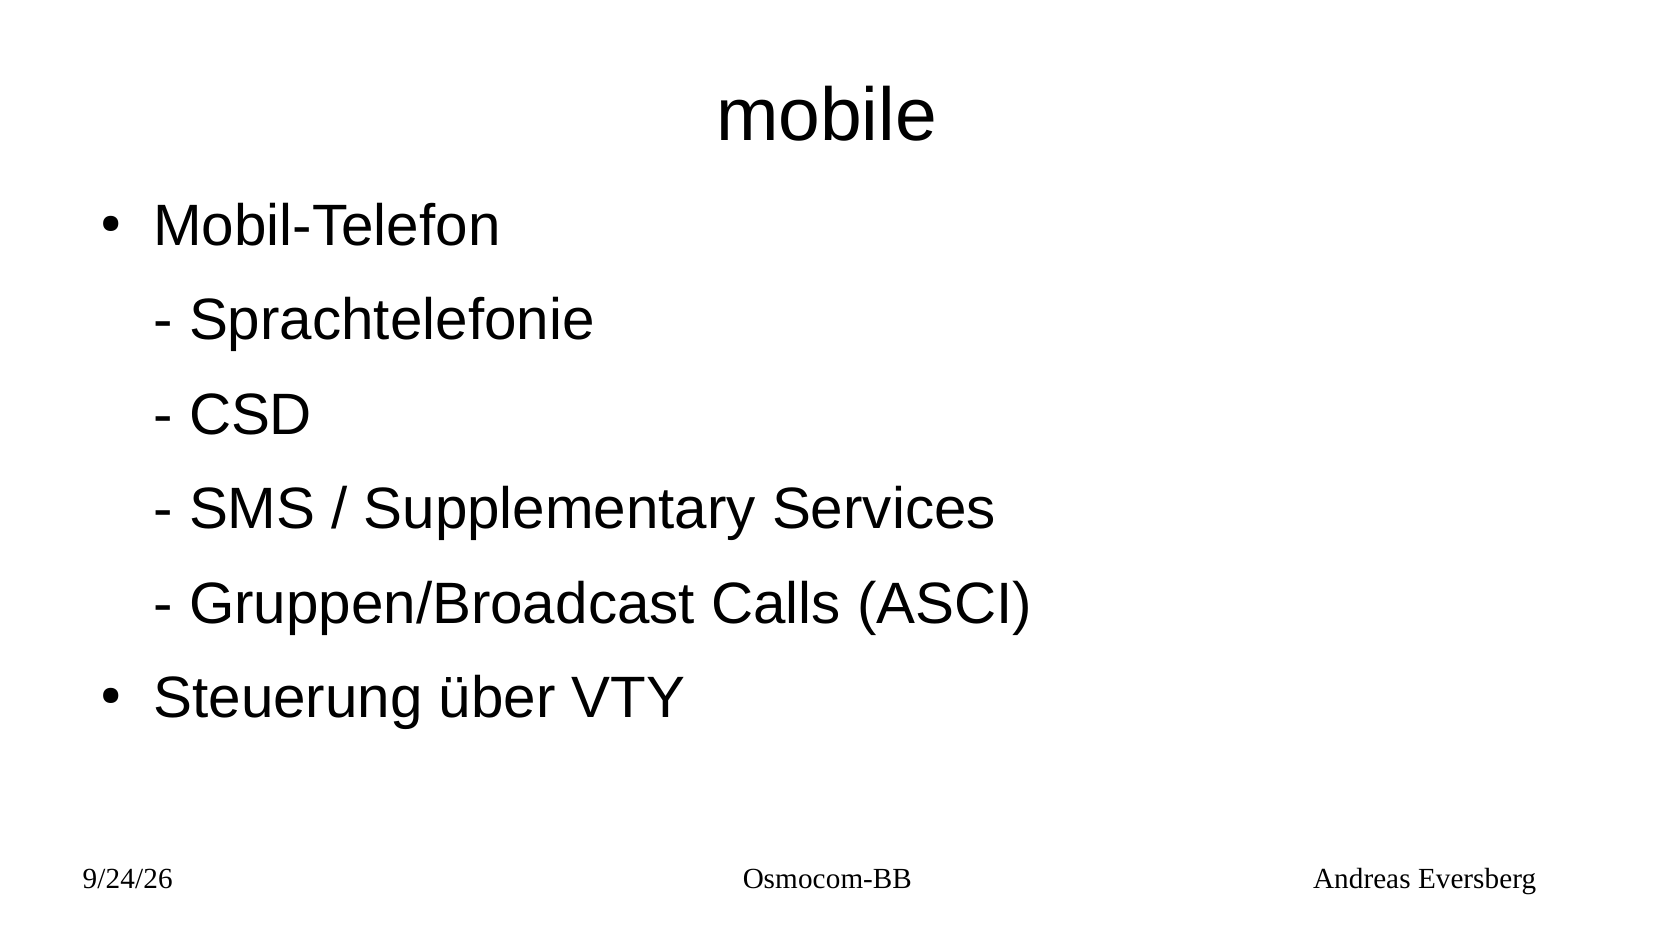

# mobile
Mobil-Telefon
- Sprachtelefonie
- CSD
- SMS / Supplementary Services
- Gruppen/Broadcast Calls (ASCI)
Steuerung über VTY